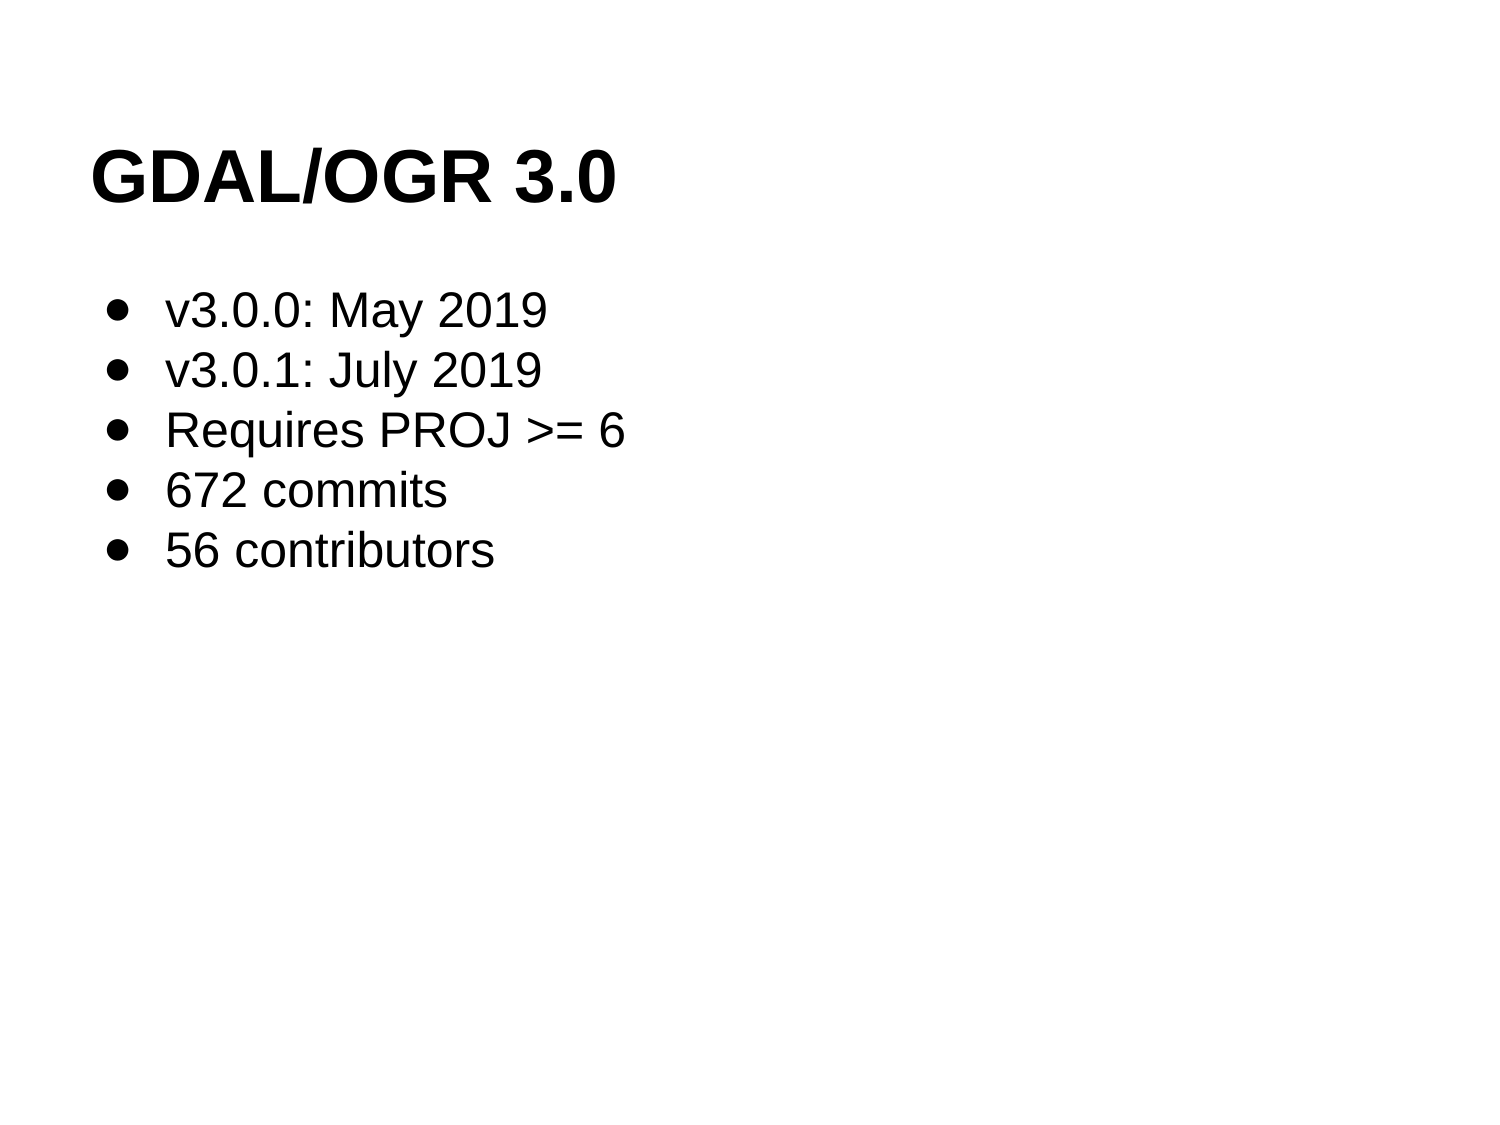

# GDAL/OGR 3.0
v3.0.0: May 2019
v3.0.1: July 2019
Requires PROJ >= 6
672 commits
56 contributors